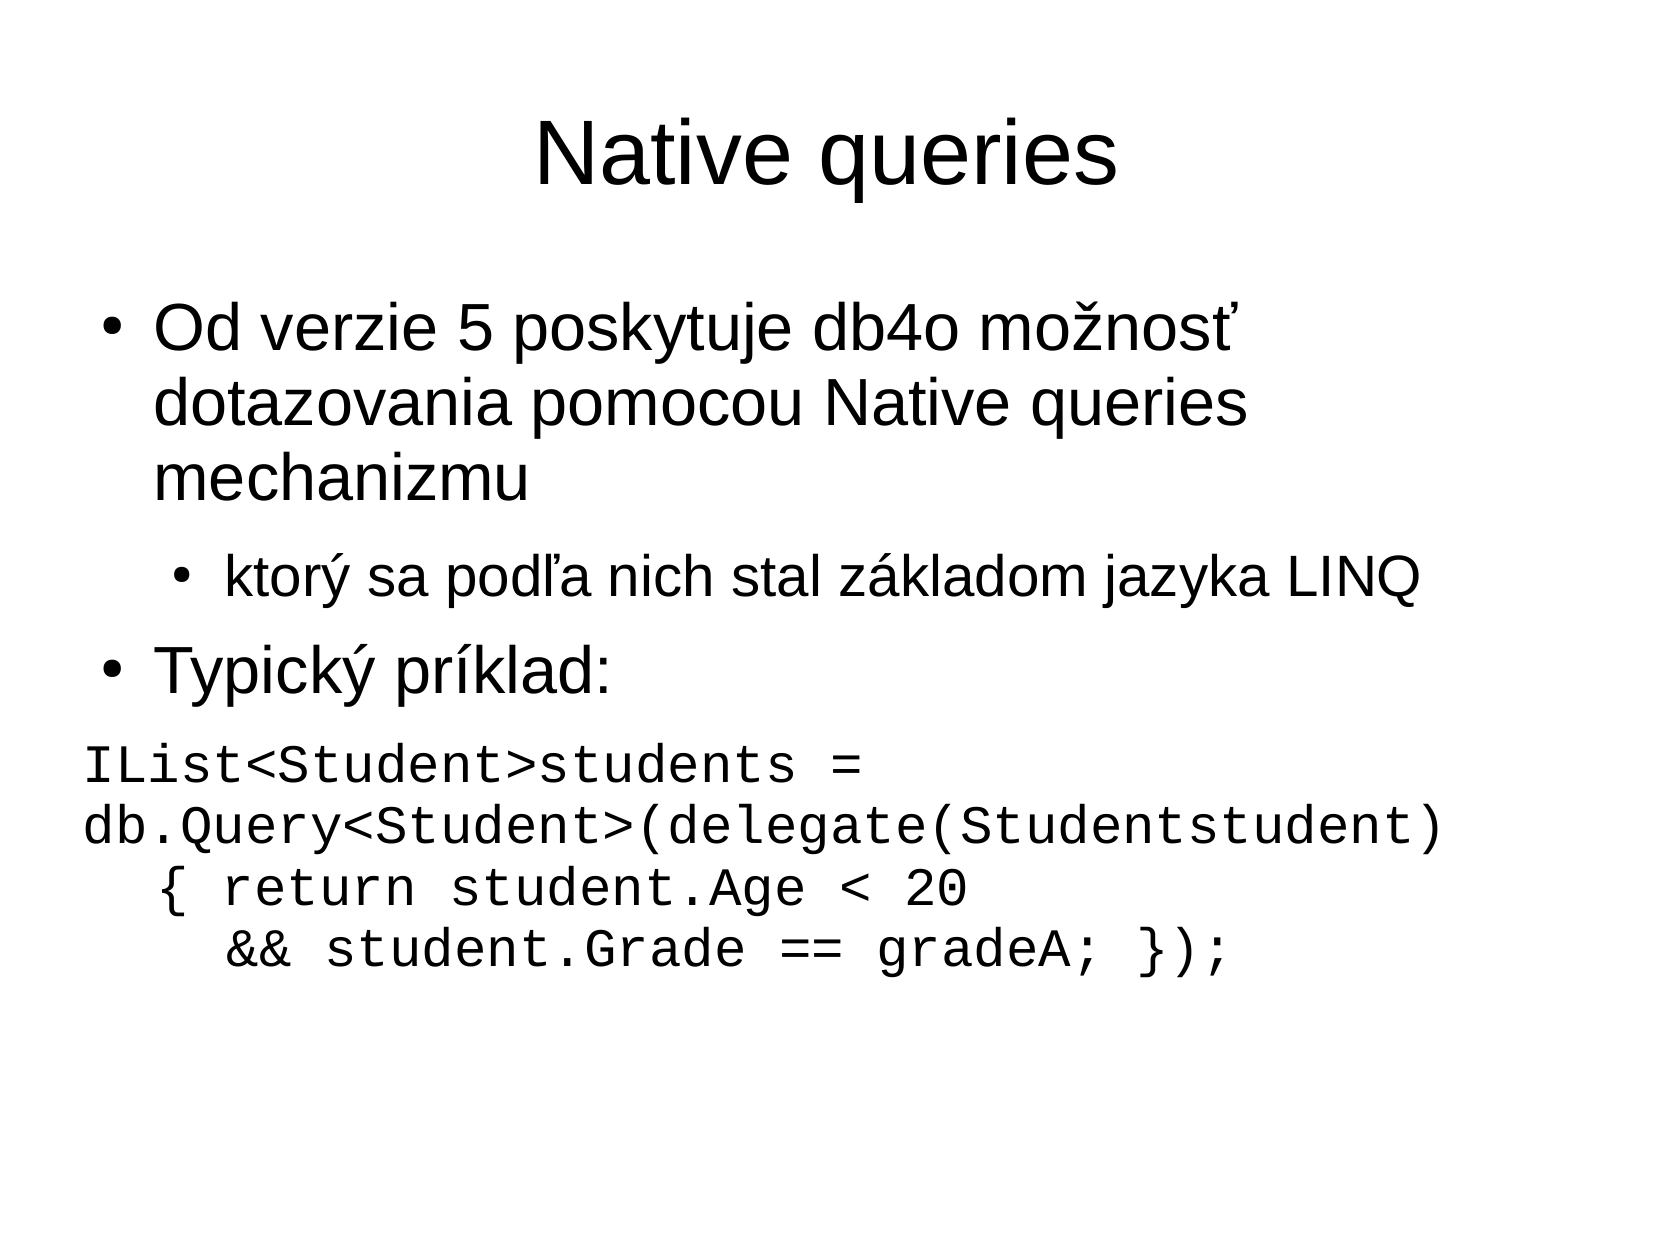

# Native queries
Od verzie 5 poskytuje db4o možnosť dotazovania pomocou Native queries mechanizmu
ktorý sa podľa nich stal základom jazyka LINQ
Typický príklad:
IList<Student>students = db.Query<Student>(delegate(Studentstudent)
{ return student.Age < 20
&& student.Grade == gradeA; });